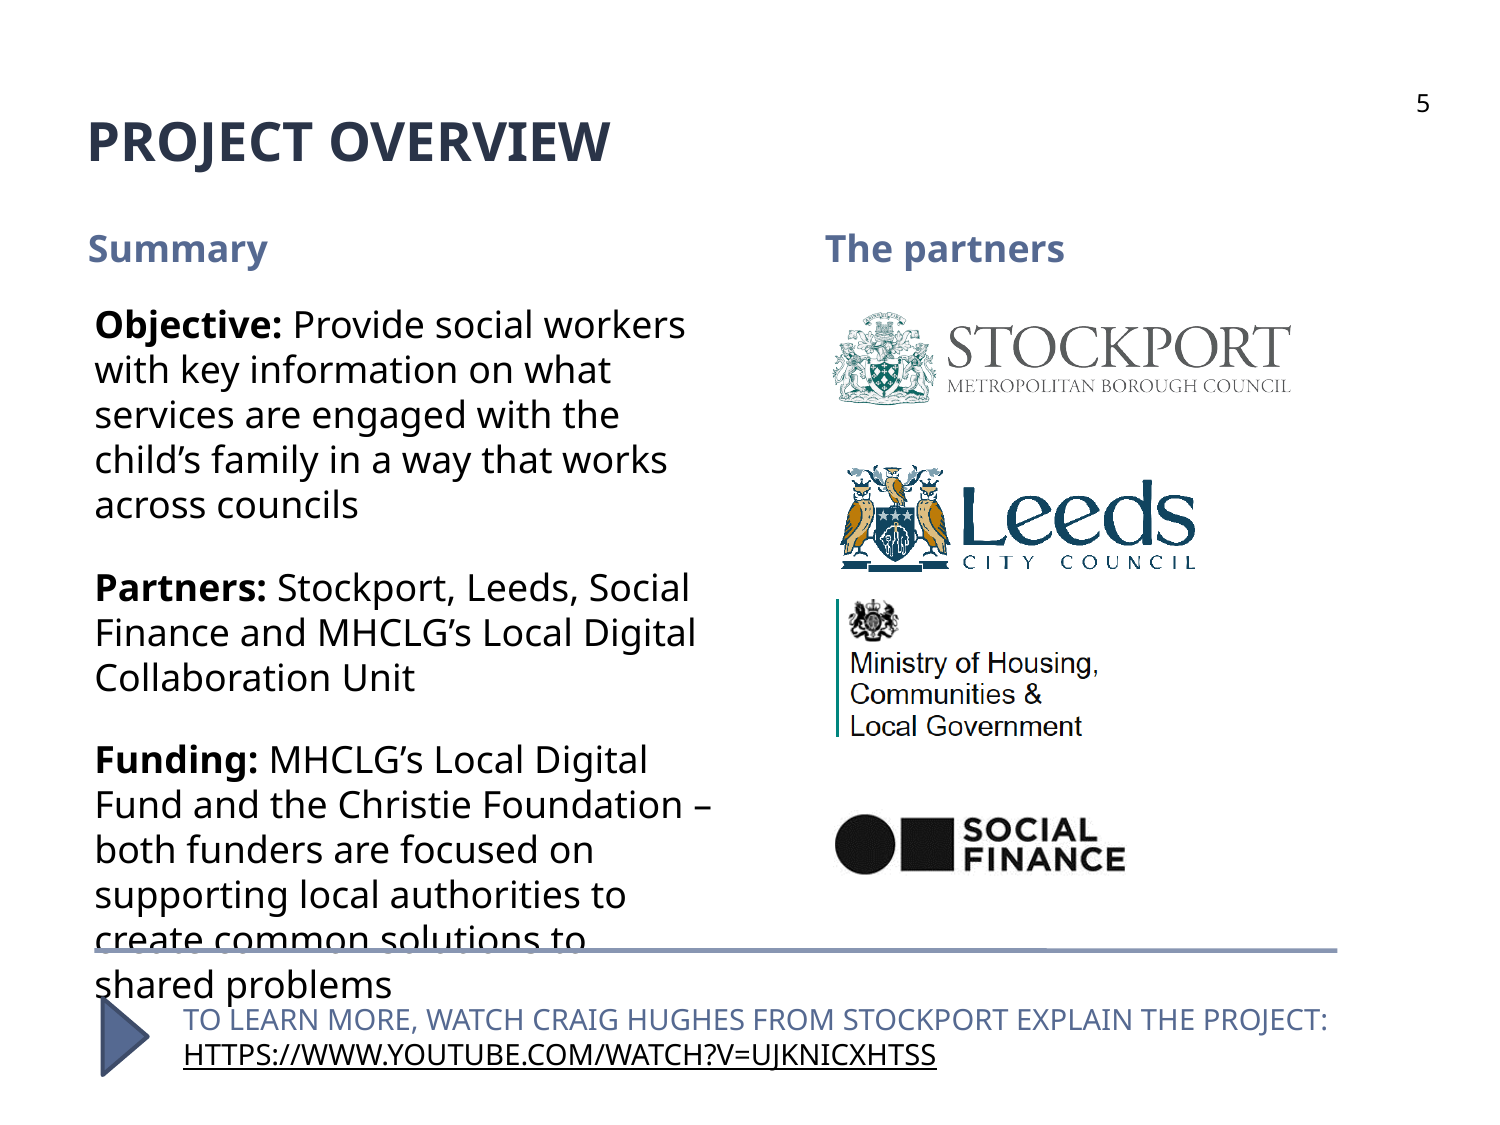

PROJECT OVERVIEW
Summary
The partners
# Objective: Provide social workers with key information on what services are engaged with the child’s family in a way that works across councils
Partners: Stockport, Leeds, Social Finance and MHCLG’s Local Digital Collaboration Unit
Funding: MHCLG’s Local Digital Fund and the Christie Foundation – both funders are focused on supporting local authorities to create common solutions to shared problems
TO LEARN MORE, WATCH CRAIG HUGHES FROM STOCKPORT EXPLAIN THE PROJECT: HTTPS://WWW.YOUTUBE.COM/WATCH?V=UJKNICXHTSS